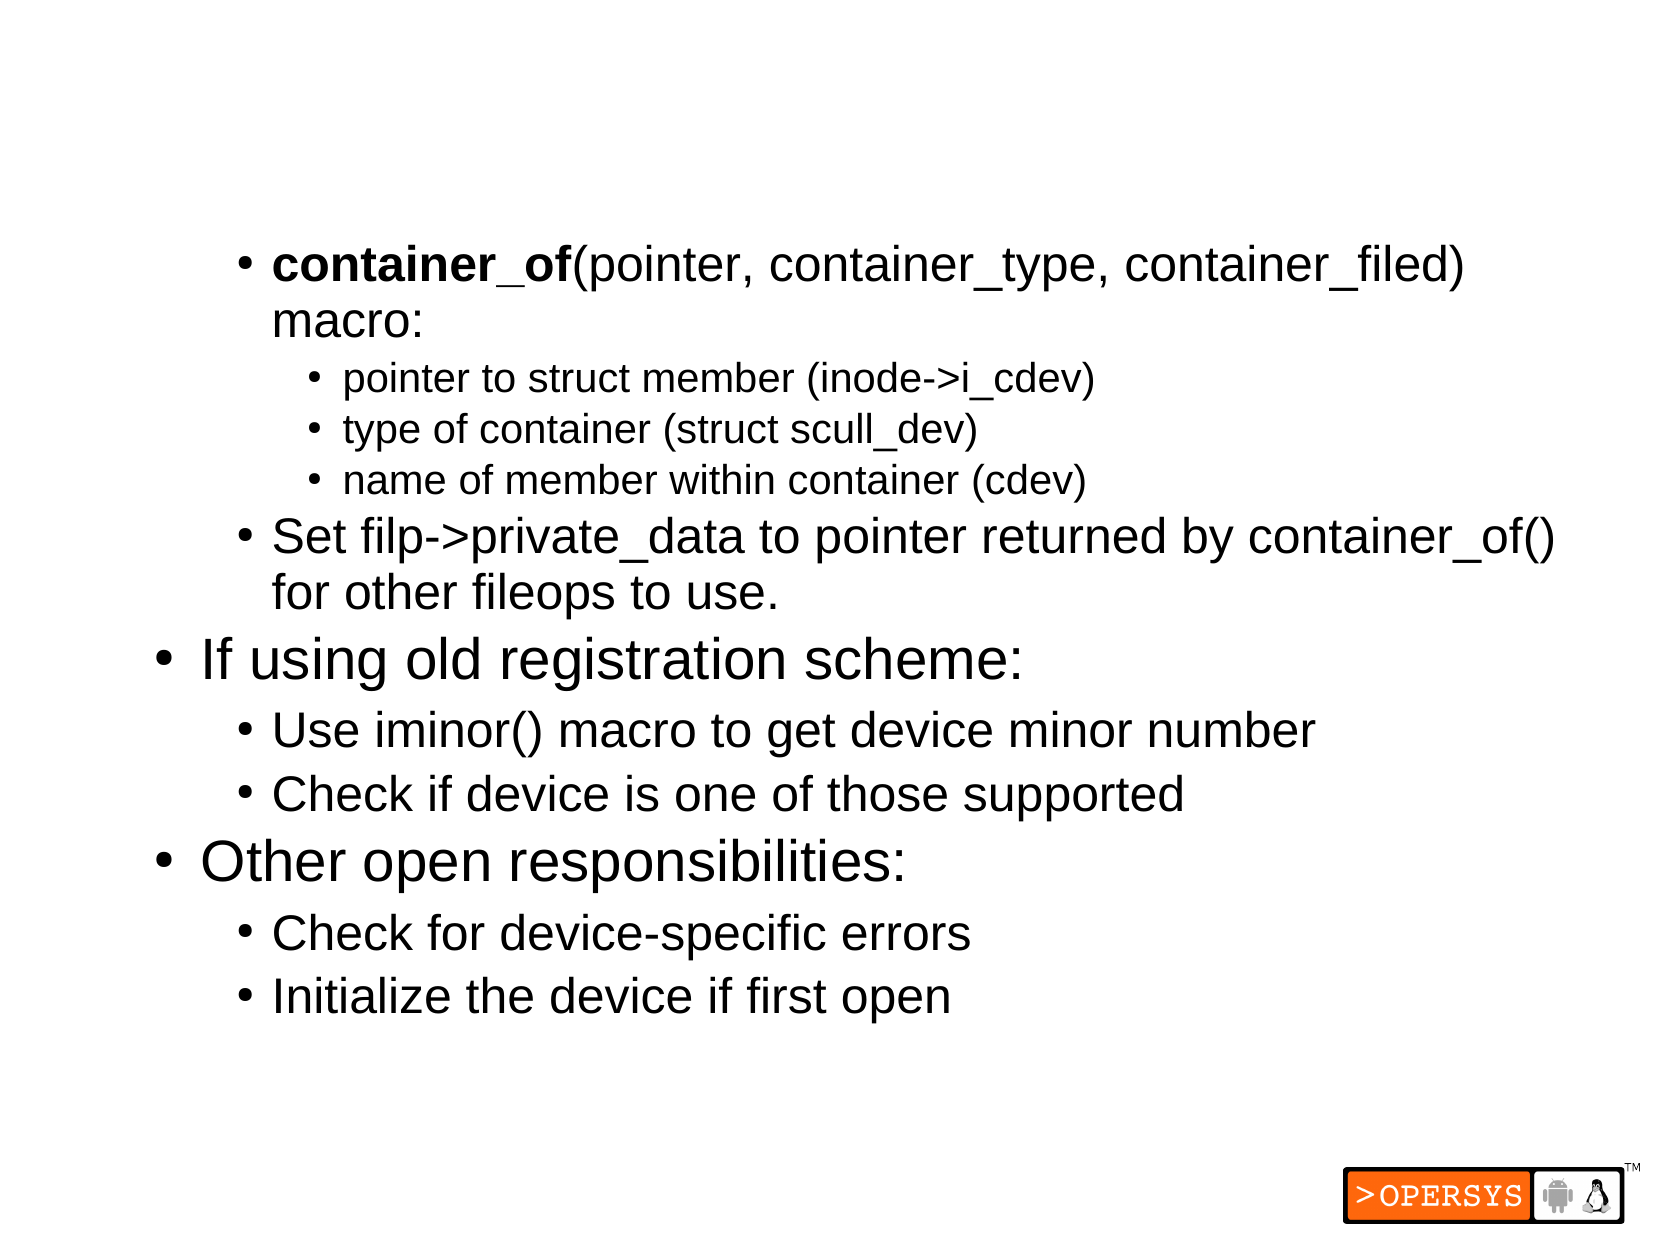

# container_of(pointer, container_type, container_filed) macro:
pointer to struct member (inode->i_cdev)
type of container (struct scull_dev)
name of member within container (cdev)
Set filp->private_data to pointer returned by container_of() for other fileops to use.
If using old registration scheme:
Use iminor() macro to get device minor number
Check if device is one of those supported
Other open responsibilities:
Check for device-specific errors
Initialize the device if first open